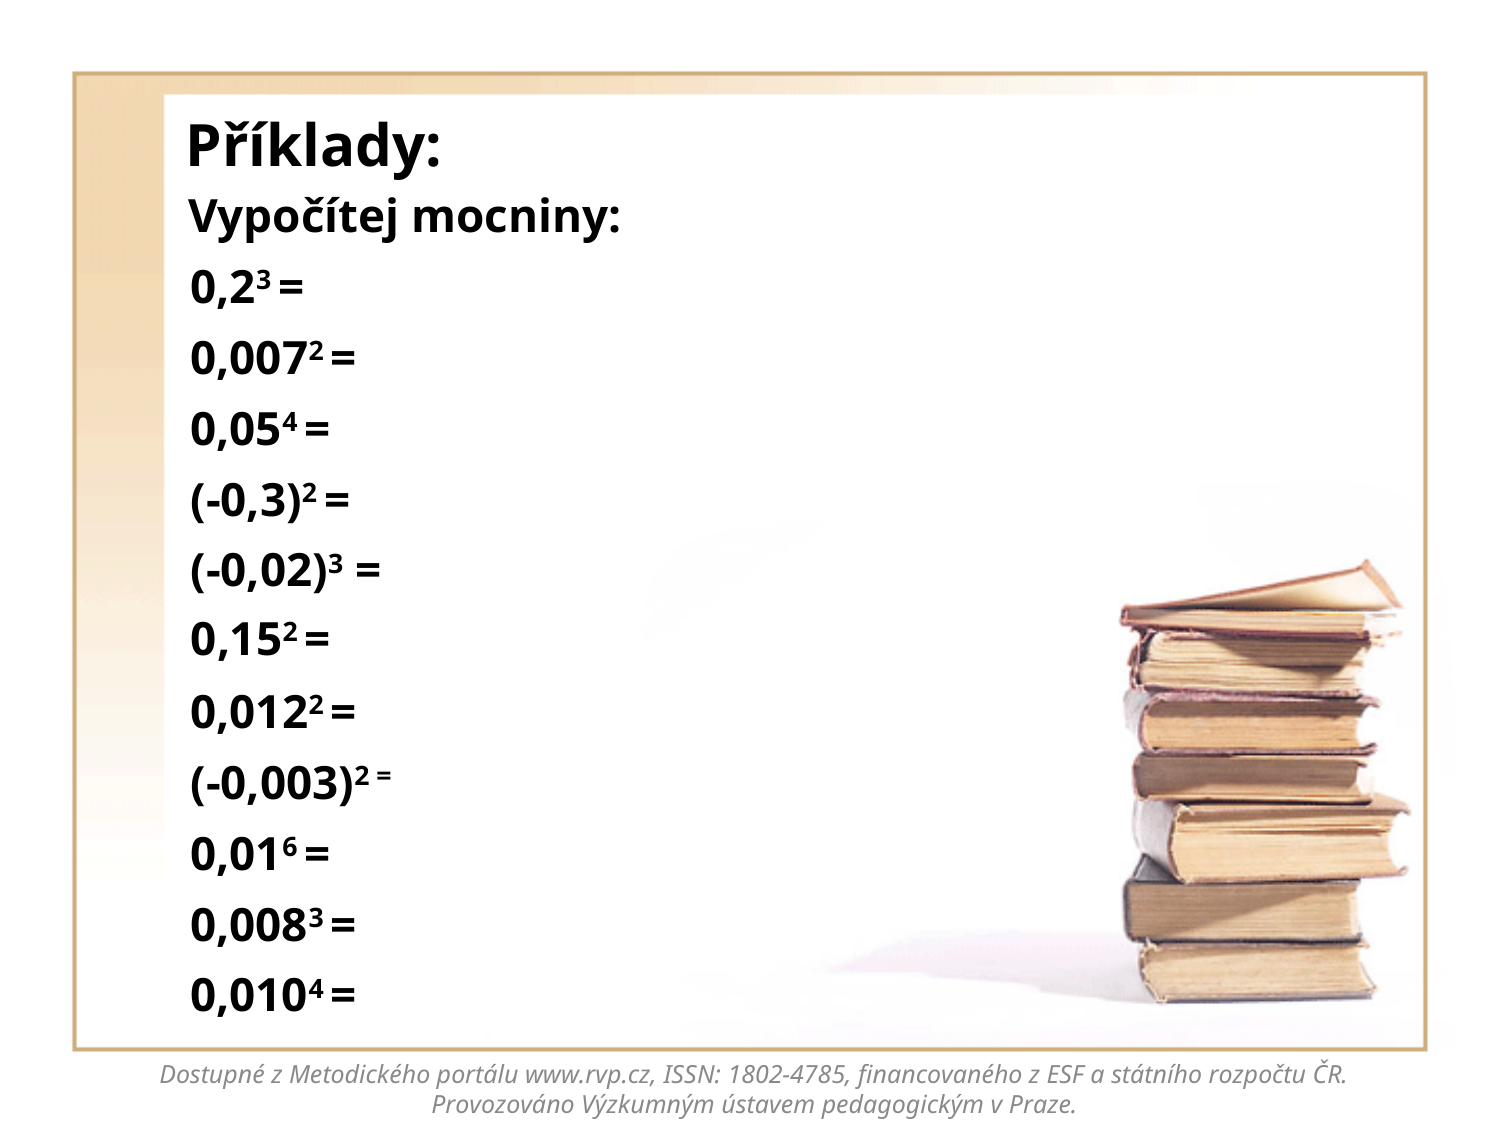

Příklady:
Vypočítej mocniny:
0,23 =
0,0072 =
0,054 =
(-0,3)2 =
(-0,02)3 =
0,152 =
0,0122 =
(-0,003)2 =
0,016 =
0,0083 =
0,0104 =